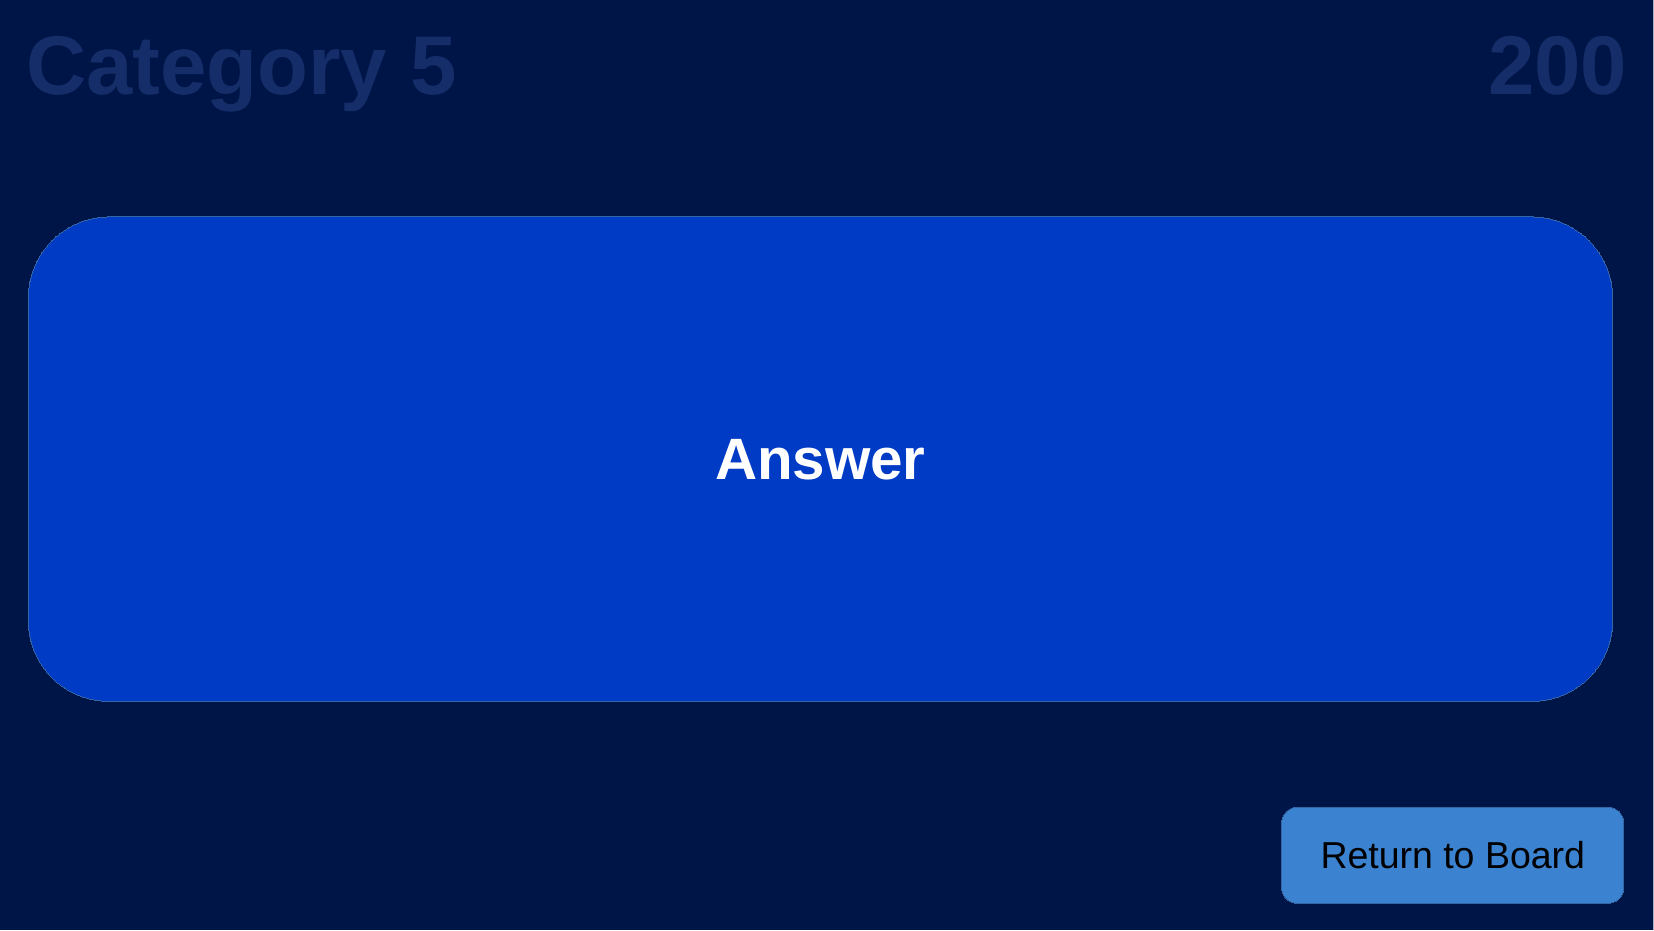

Category 5
200
Answer
Return to Board